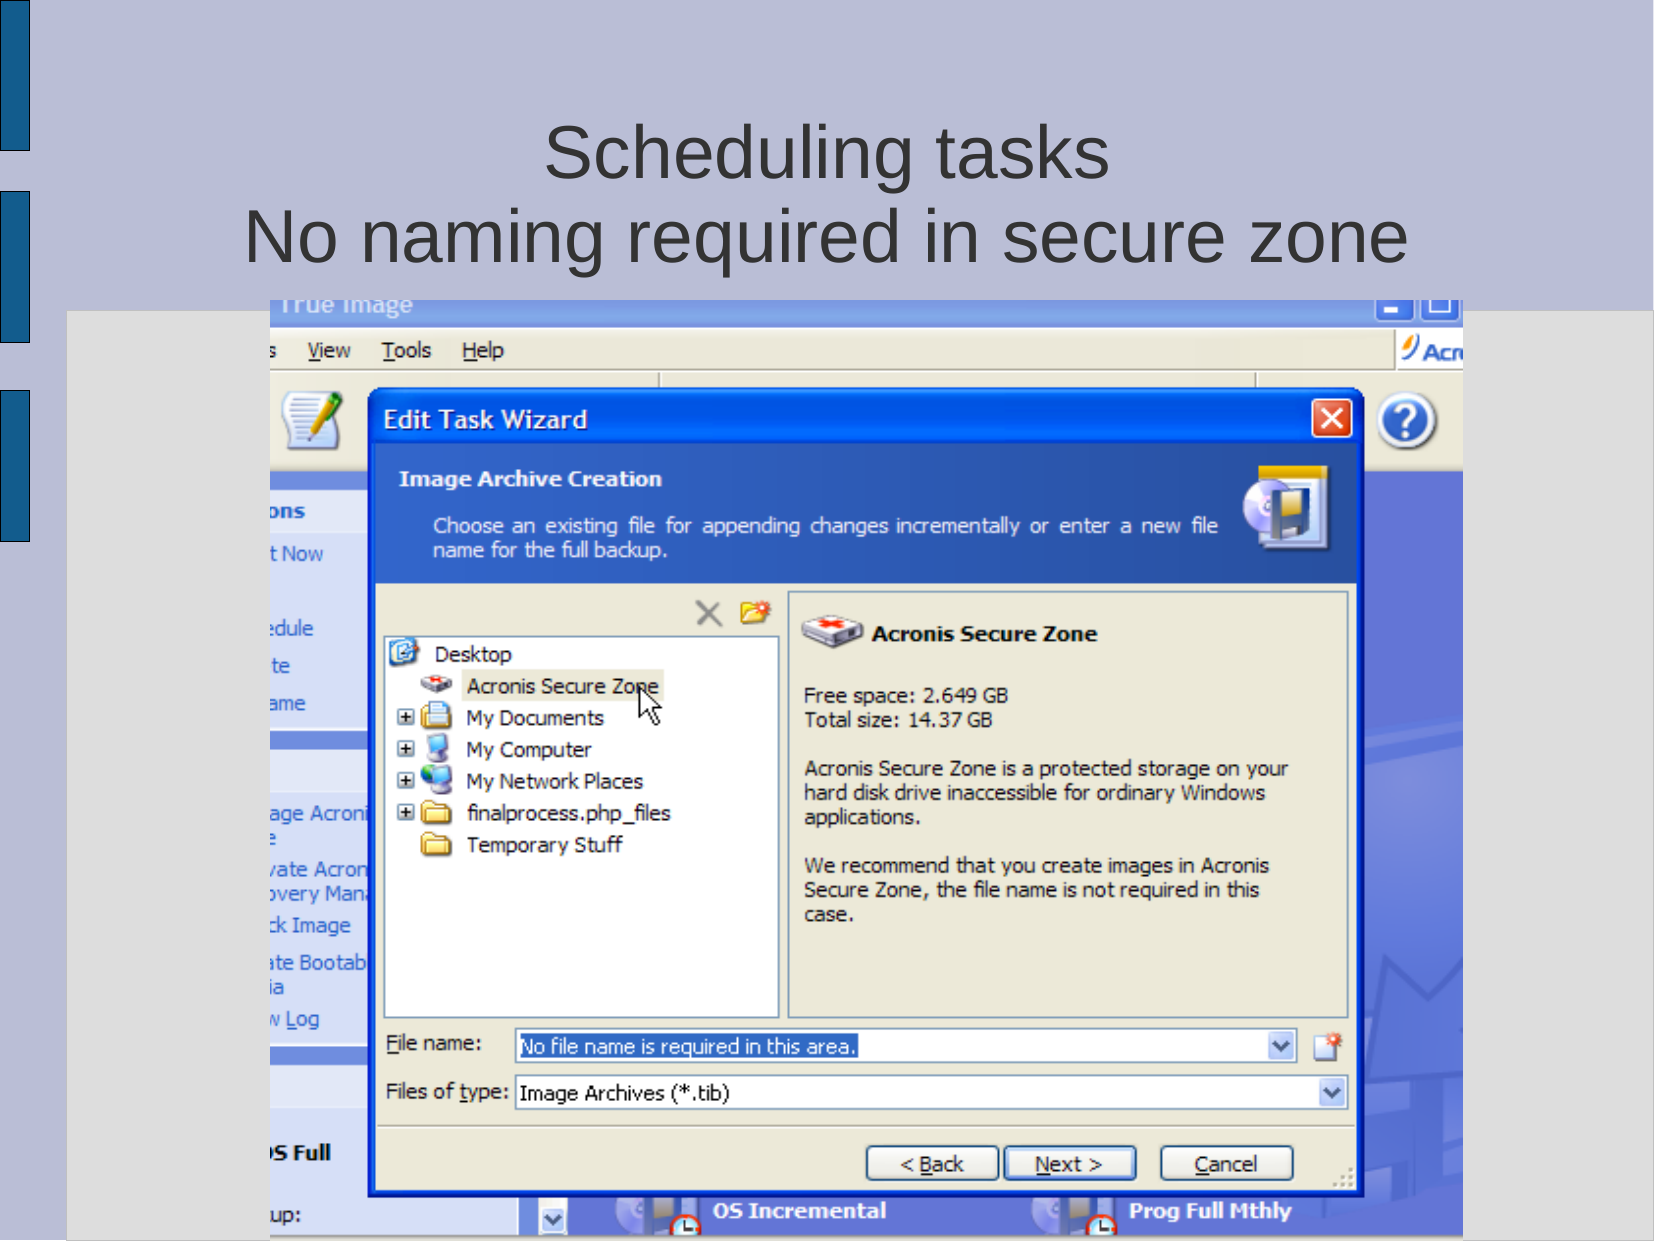

# Scheduling tasks No naming required in secure zone